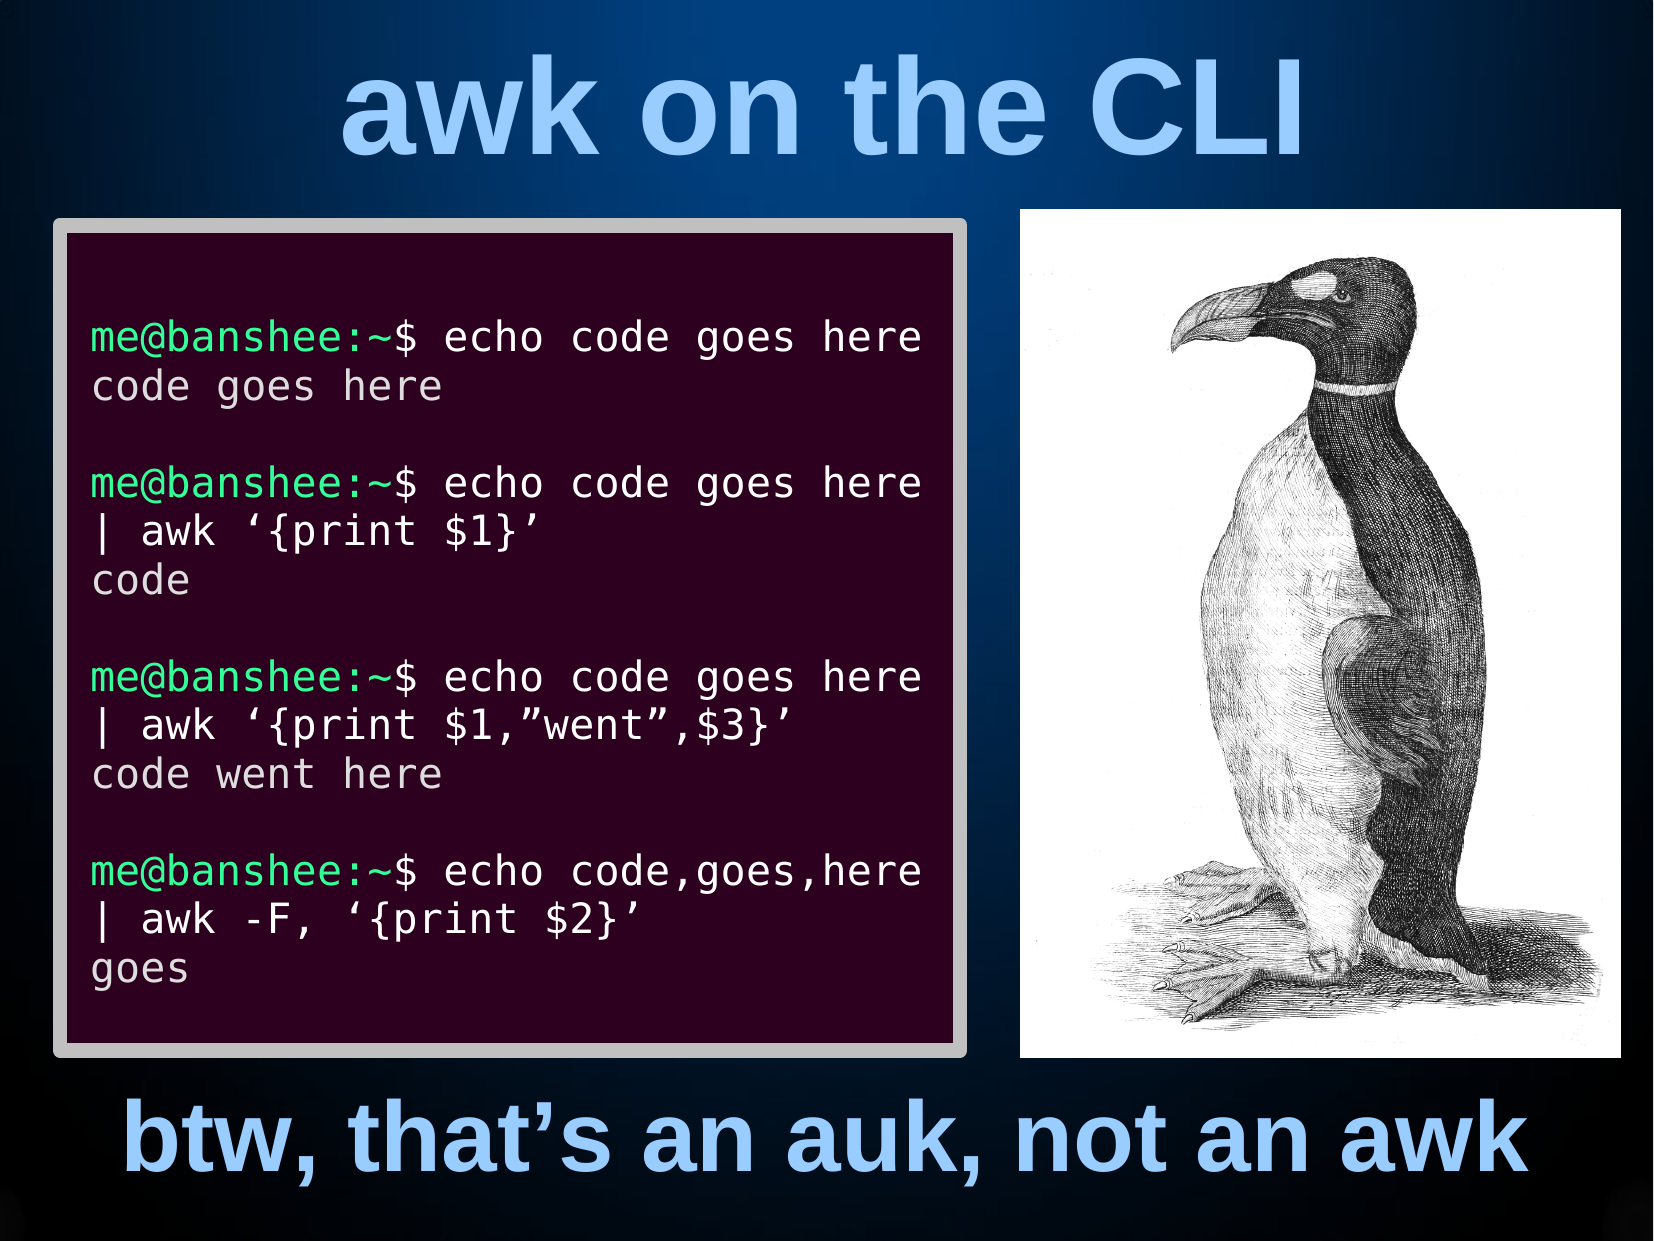

# awk on the CLI
me@banshee:~$ echo code goes here
code goes here
me@banshee:~$ echo code goes here
| awk ‘{print $1}’
code
me@banshee:~$ echo code goes here
| awk ‘{print $1,”went”,$3}’
code went here
me@banshee:~$ echo code,goes,here
| awk -F, ‘{print $2}’
goes
btw, that’s an auk, not an awk